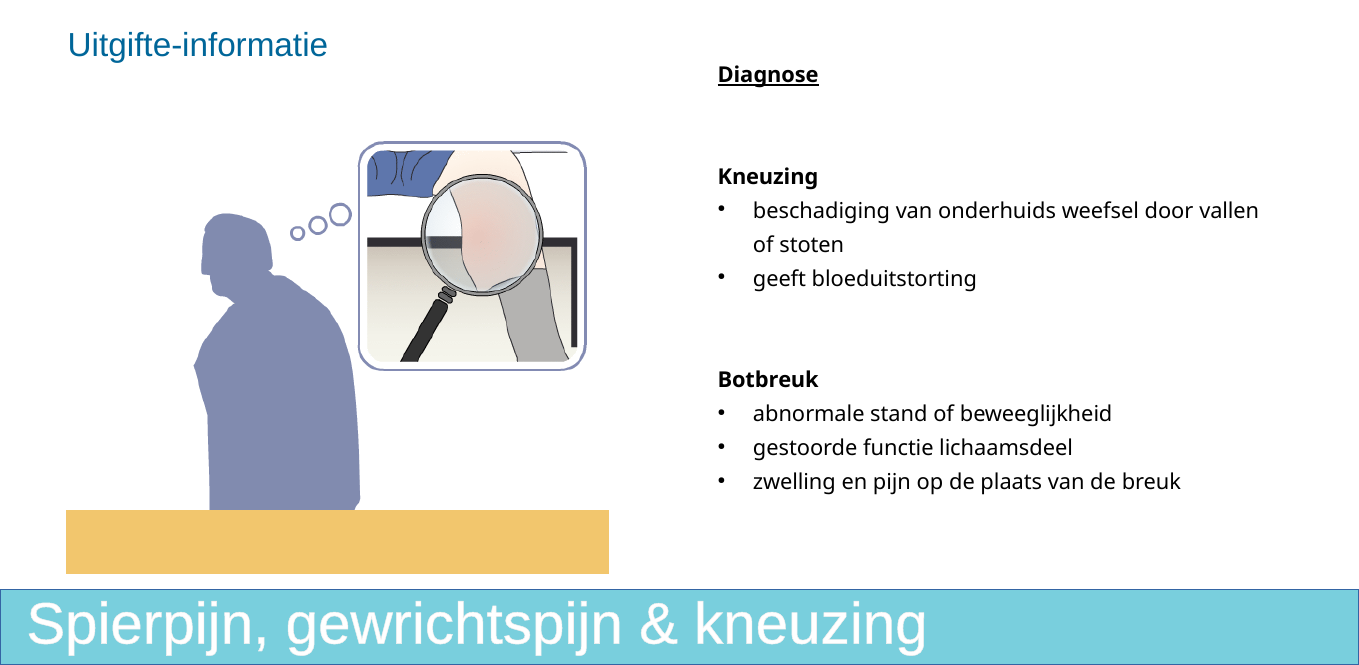

# Uitgifte-informatie
Diagnose
Kneuzing
beschadiging van onderhuids weefsel door vallen of stoten
geeft bloeduitstorting
Botbreuk
abnormale stand of beweeglijkheid
gestoorde functie lichaamsdeel
zwelling en pijn op de plaats van de breuk
Spierpijn, gewrichtspijn & kneuzing